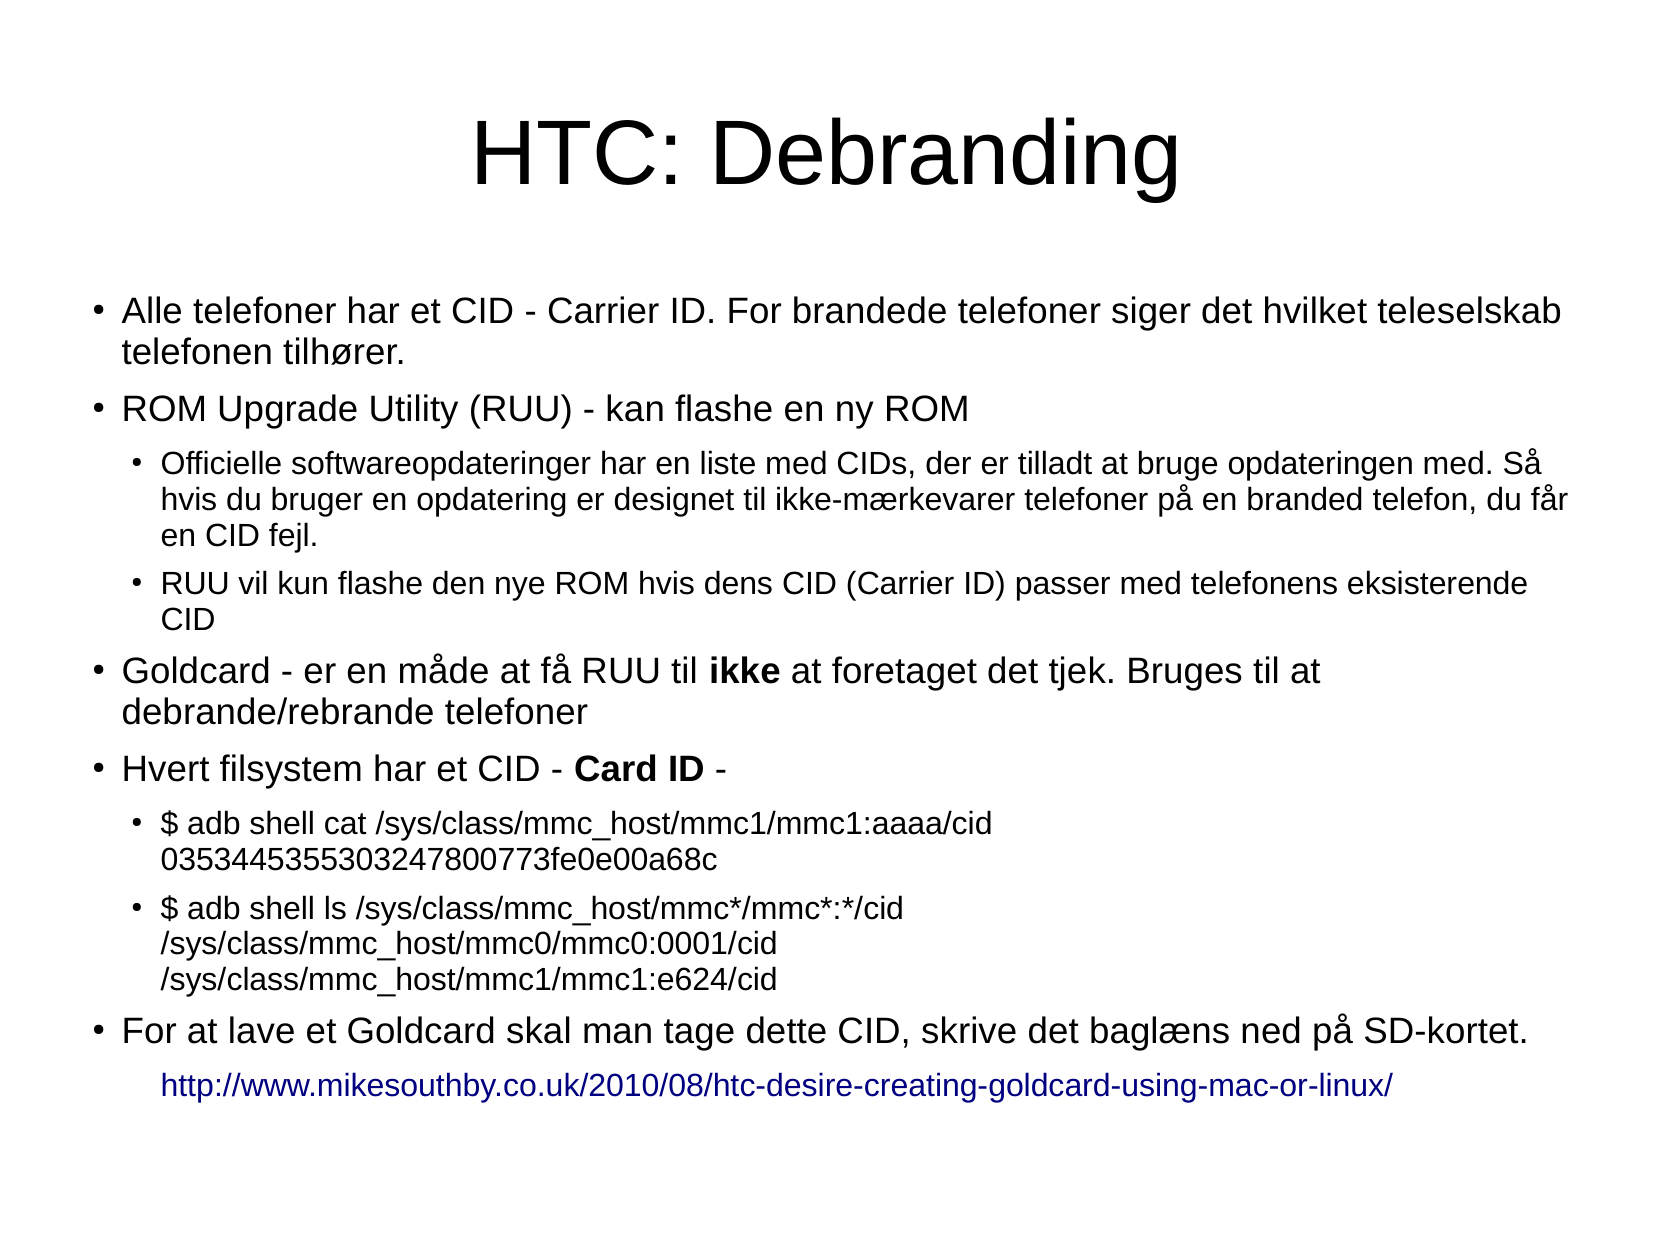

# HTC: Debranding
Alle telefoner har et CID - Carrier ID. For brandede telefoner siger det hvilket teleselskab telefonen tilhører.
ROM Upgrade Utility (RUU) - kan flashe en ny ROM
Officielle softwareopdateringer har en liste med CIDs, der er tilladt at bruge opdateringen med. Så hvis du bruger en opdatering er designet til ikke-mærkevarer telefoner på en branded telefon, du får en CID fejl.
RUU vil kun flashe den nye ROM hvis dens CID (Carrier ID) passer med telefonens eksisterende CID
Goldcard - er en måde at få RUU til ikke at foretaget det tjek. Bruges til at debrande/rebrande telefoner
Hvert filsystem har et CID - Card ID -
$ adb shell cat /sys/class/mmc_host/mmc1/mmc1:aaaa/cid
0353445355303247800773fe0e00a68c
$ adb shell ls /sys/class/mmc_host/mmc*/mmc*:*/cid
/sys/class/mmc_host/mmc0/mmc0:0001/cid
/sys/class/mmc_host/mmc1/mmc1:e624/cid
For at lave et Goldcard skal man tage dette CID, skrive det baglæns ned på SD-kortet.
http://www.mikesouthby.co.uk/2010/08/htc-desire-creating-goldcard-using-mac-or-linux/